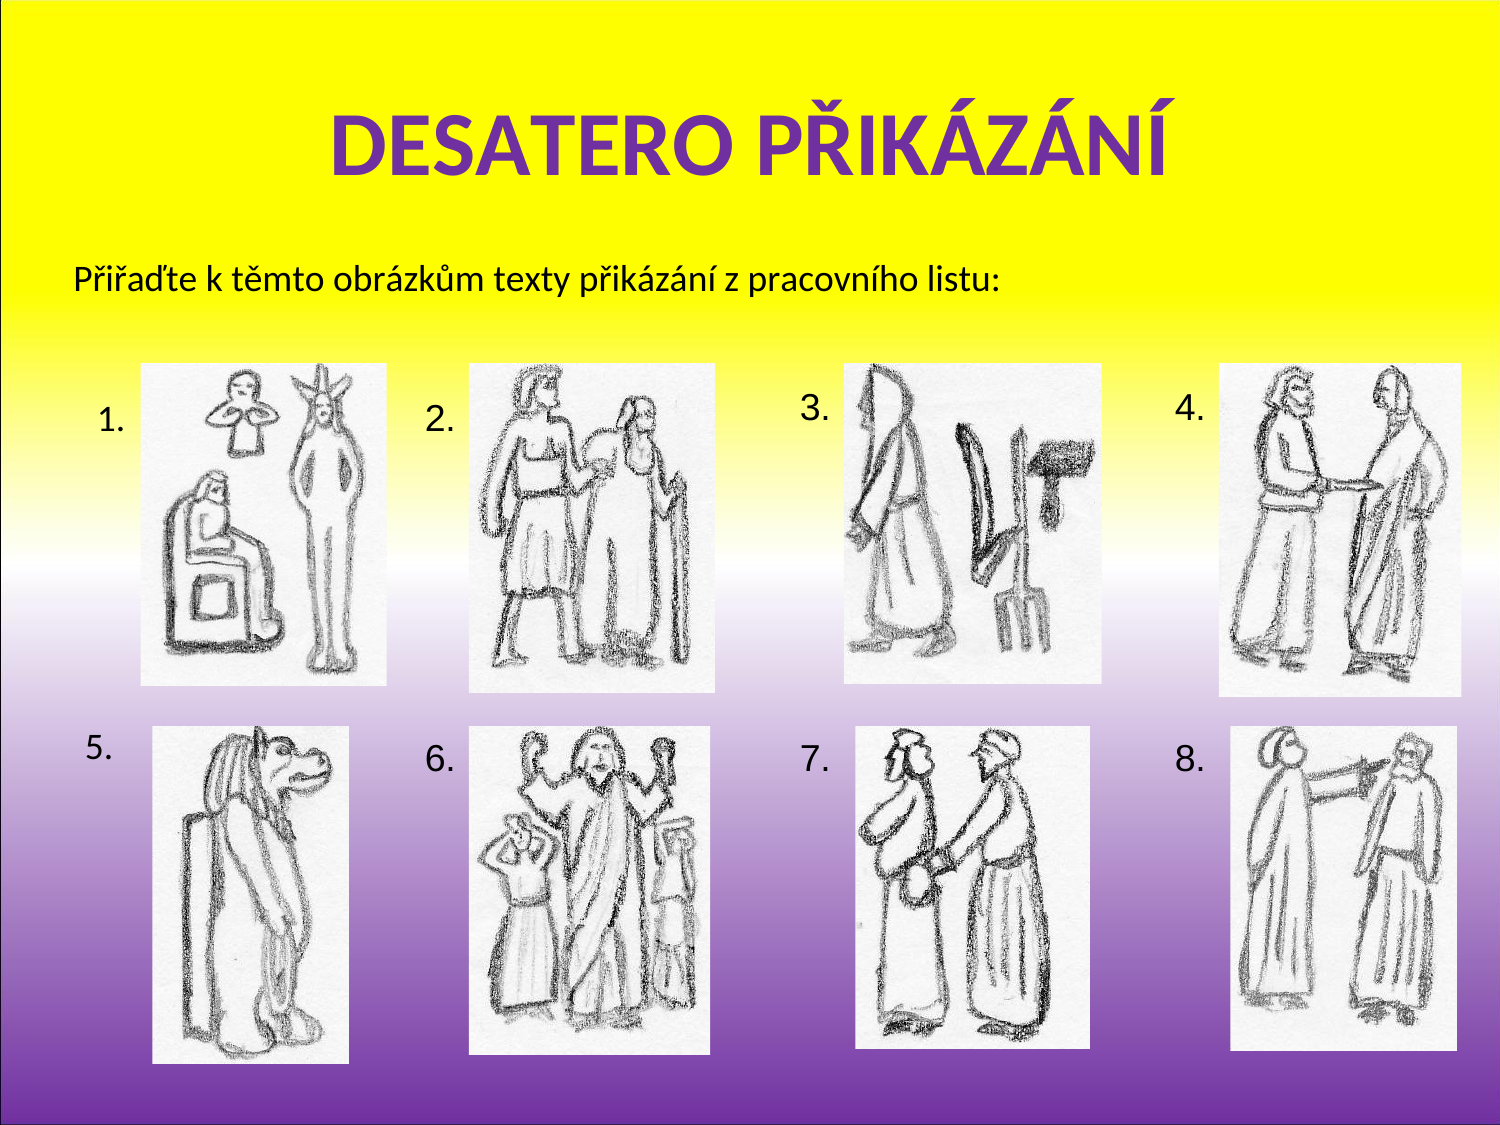

# DESATERO PŘIKÁZÁNÍ
Přiřaďte k těmto obrázkům texty přikázání z pracovního listu:
3.
4.
1.
2.
5.
6.
7.
8.